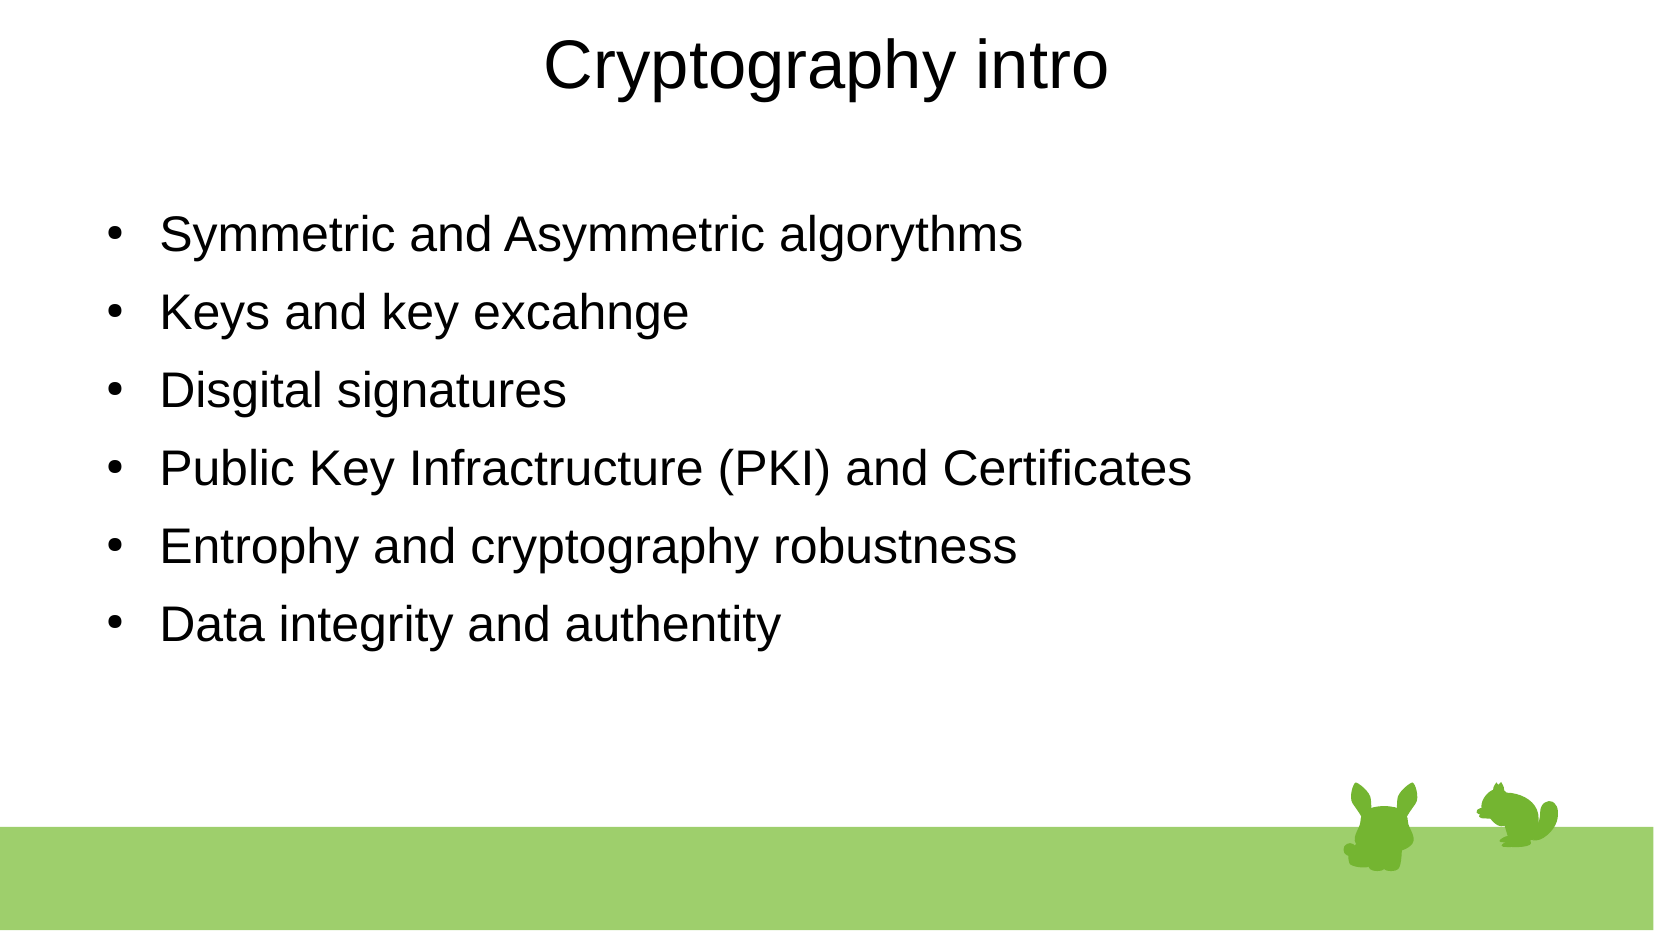

# Cryptography intro
Symmetric and Asymmetric algorythms
Keys and key excahnge
Disgital signatures
Public Key Infractructure (PKI) and Certificates
Entrophy and cryptography robustness
Data integrity and authentity